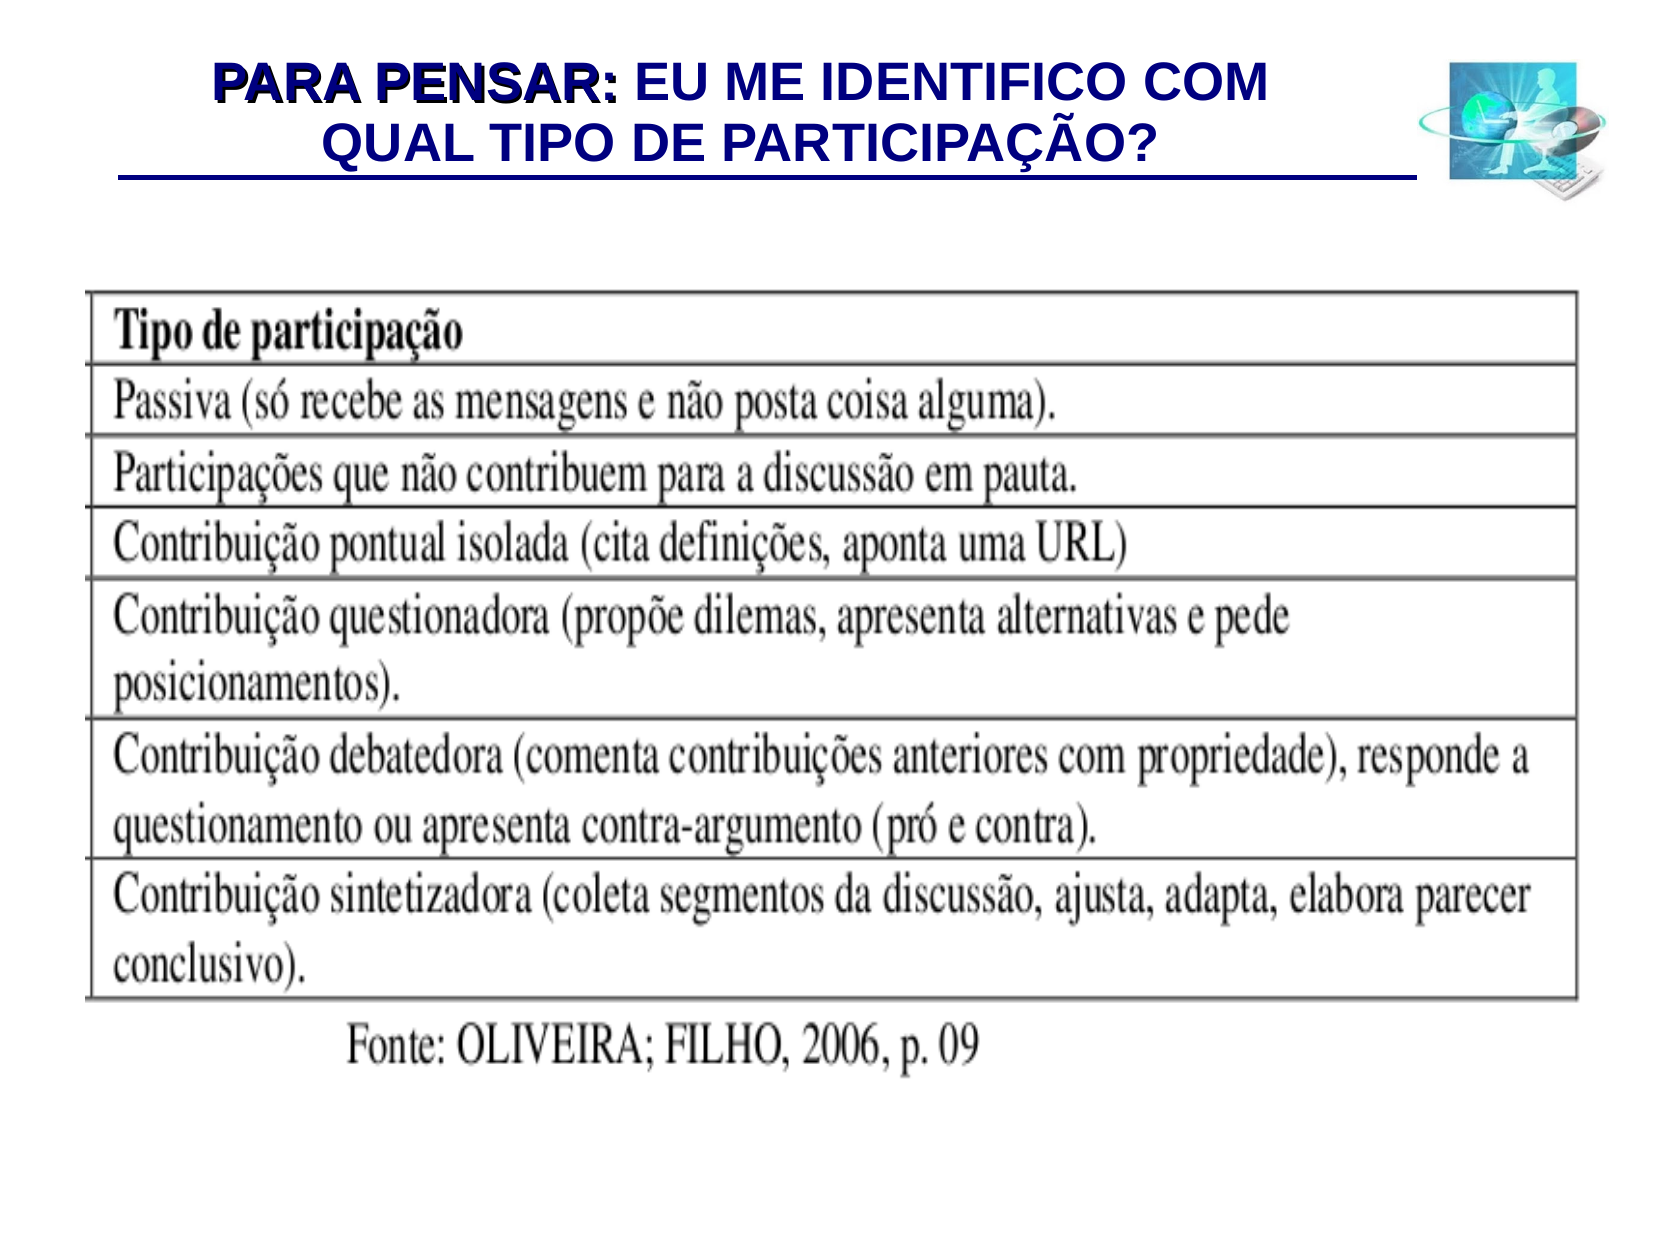

# PARA PENSAR: EU ME IDENTIFICO COM QUAL TIPO DE PARTICIPAÇÃO?